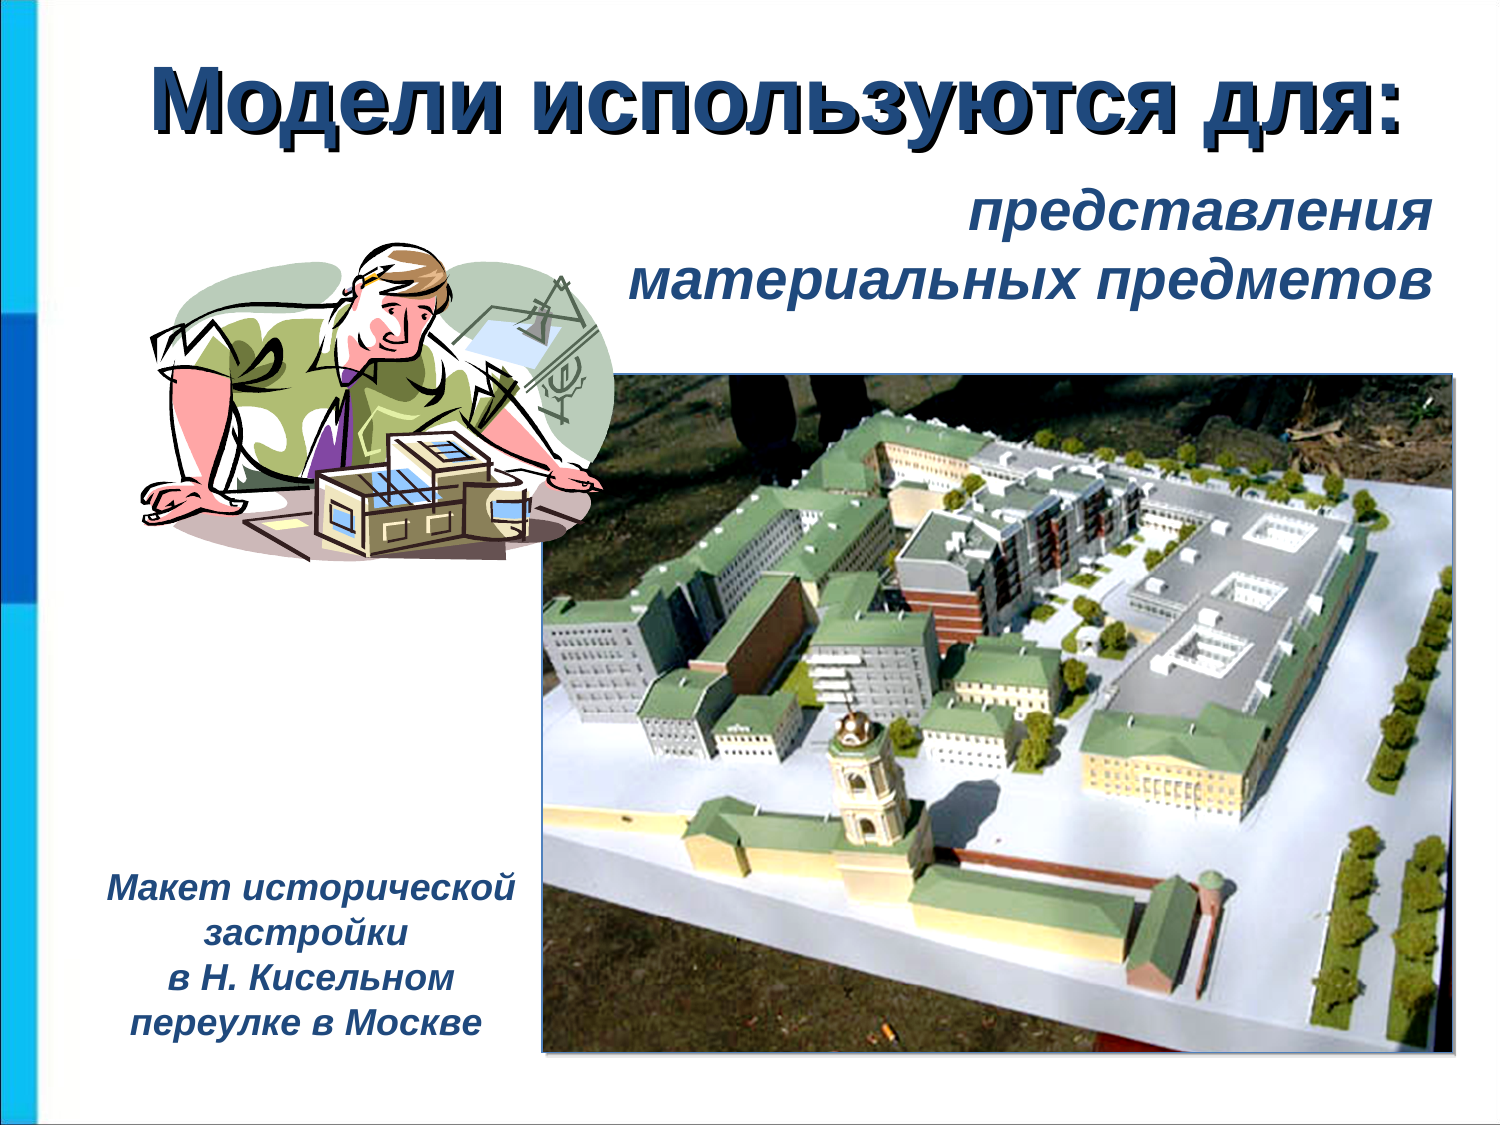

# Модели используются для:
представления материальных предметов
Макет исторической застройки
в Н. Кисельном переулке в Москве